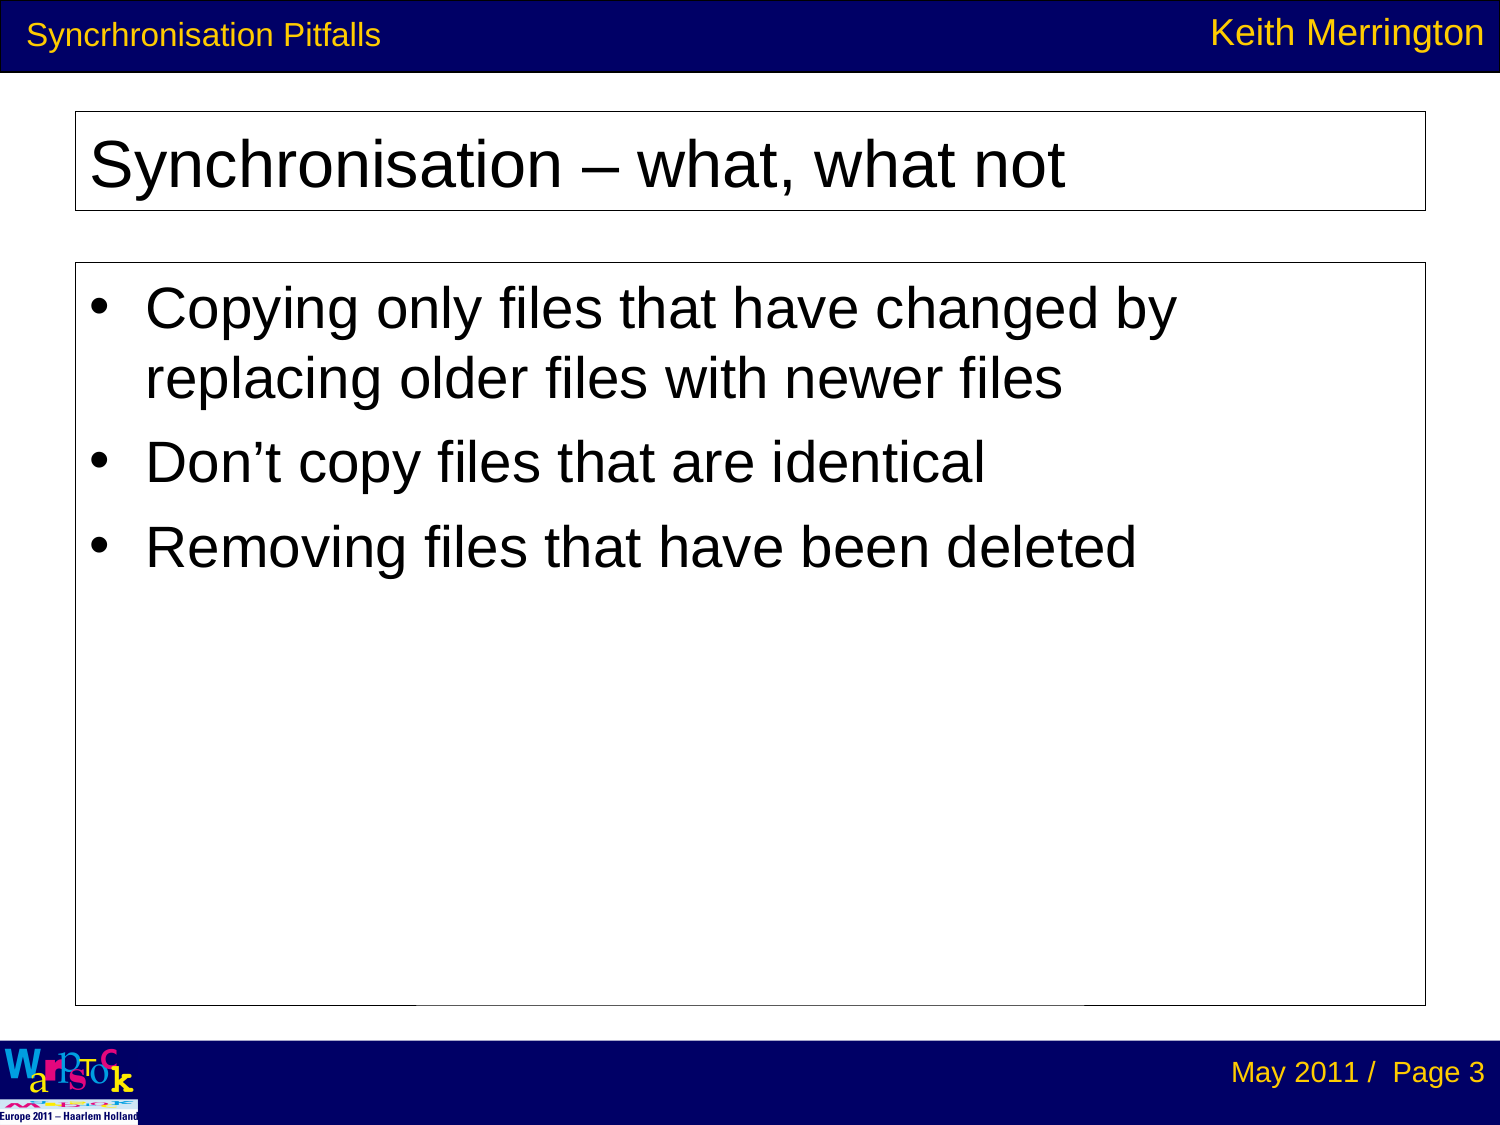

# Synchronisation – what, what not
Copying only files that have changed by replacing older files with newer files
Don’t copy files that are identical
Removing files that have been deleted